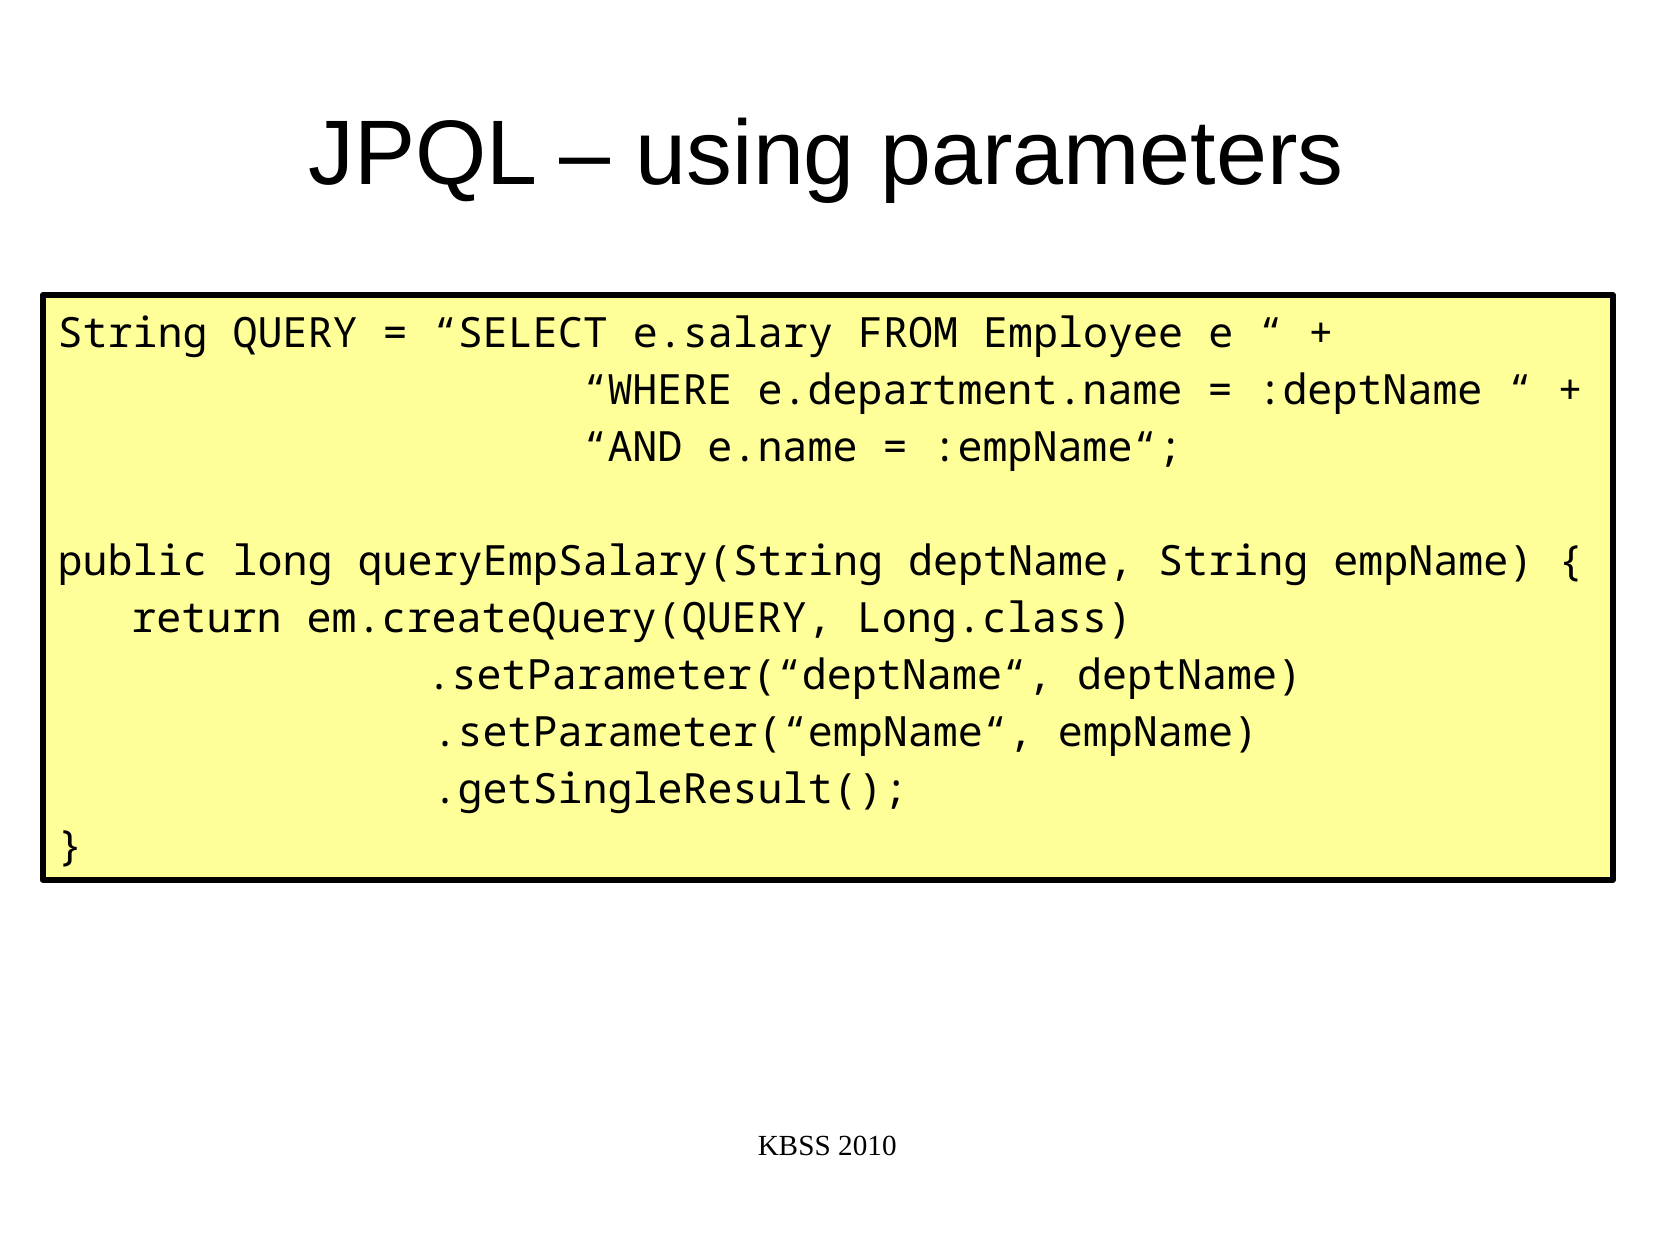

# JPQL – using parameters
String QUERY = “SELECT e.salary FROM Employee e “ +
 “WHERE e.department.name = :deptName “ +
 “AND e.name = :empName“;
public long queryEmpSalary(String deptName, String empName) {
	return em.createQuery(QUERY, Long.class)
					.setParameter(“deptName“, deptName)
 .setParameter(“empName“, empName)
 .getSingleResult();
}
KBSS 2010